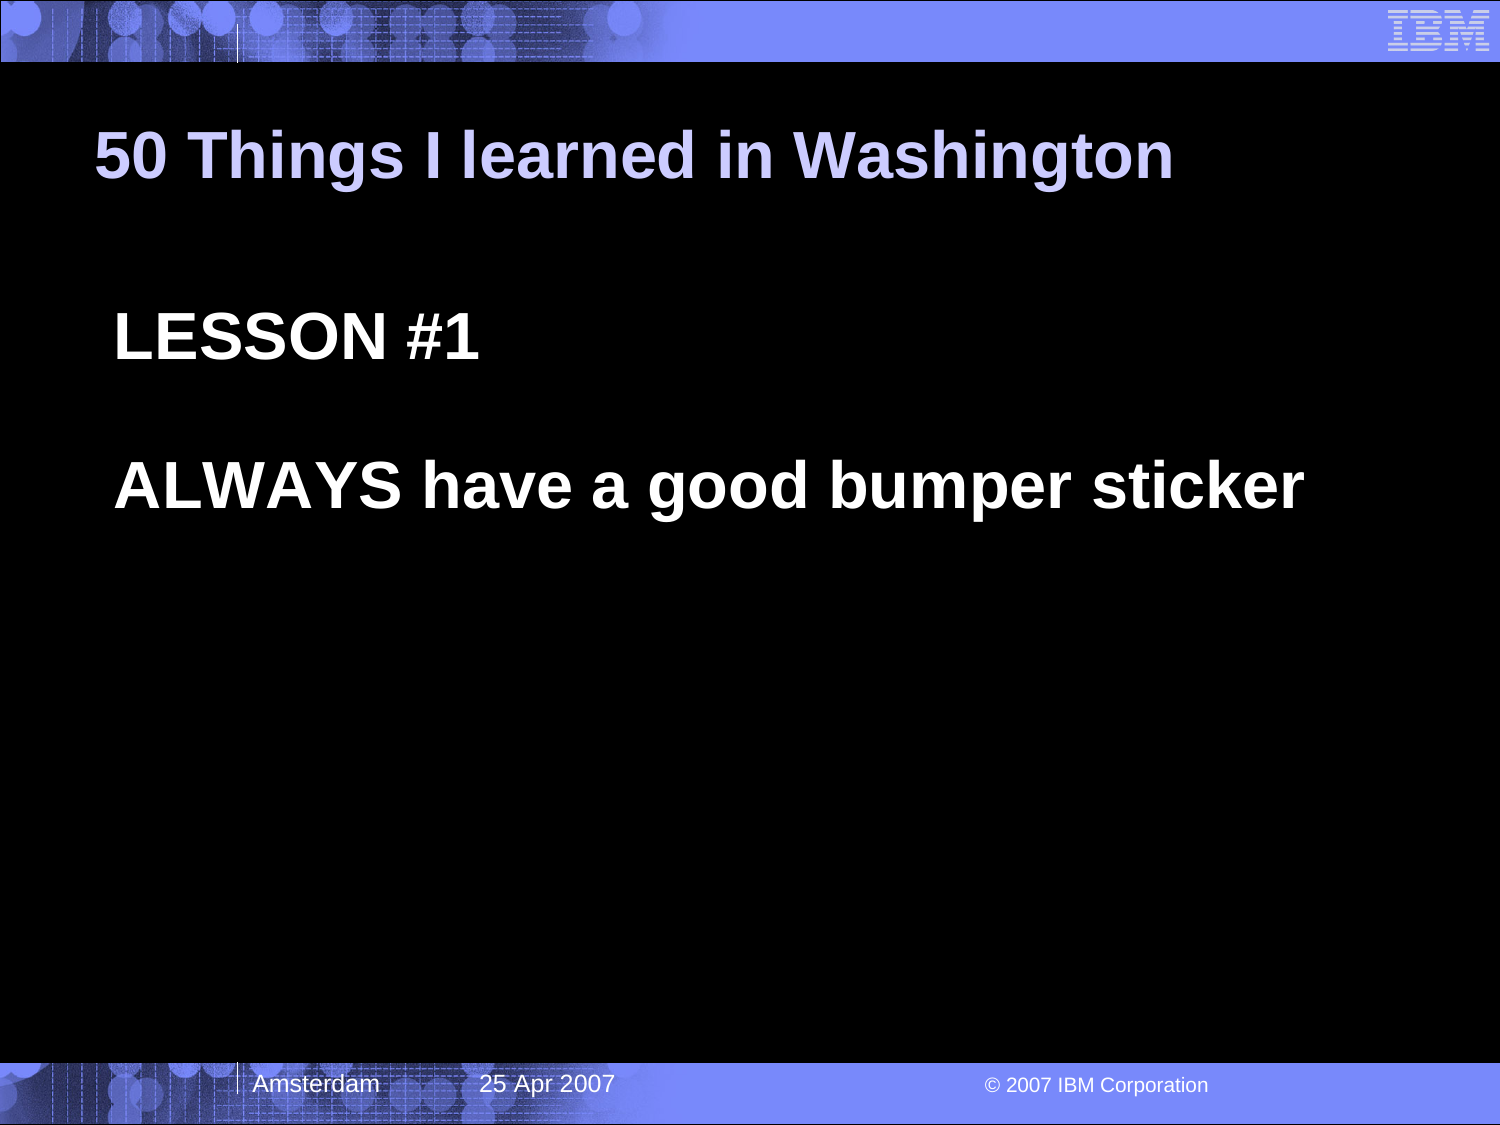

# 50 Things I learned in Washington
LESSON #1
ALWAYS have a good bumper sticker